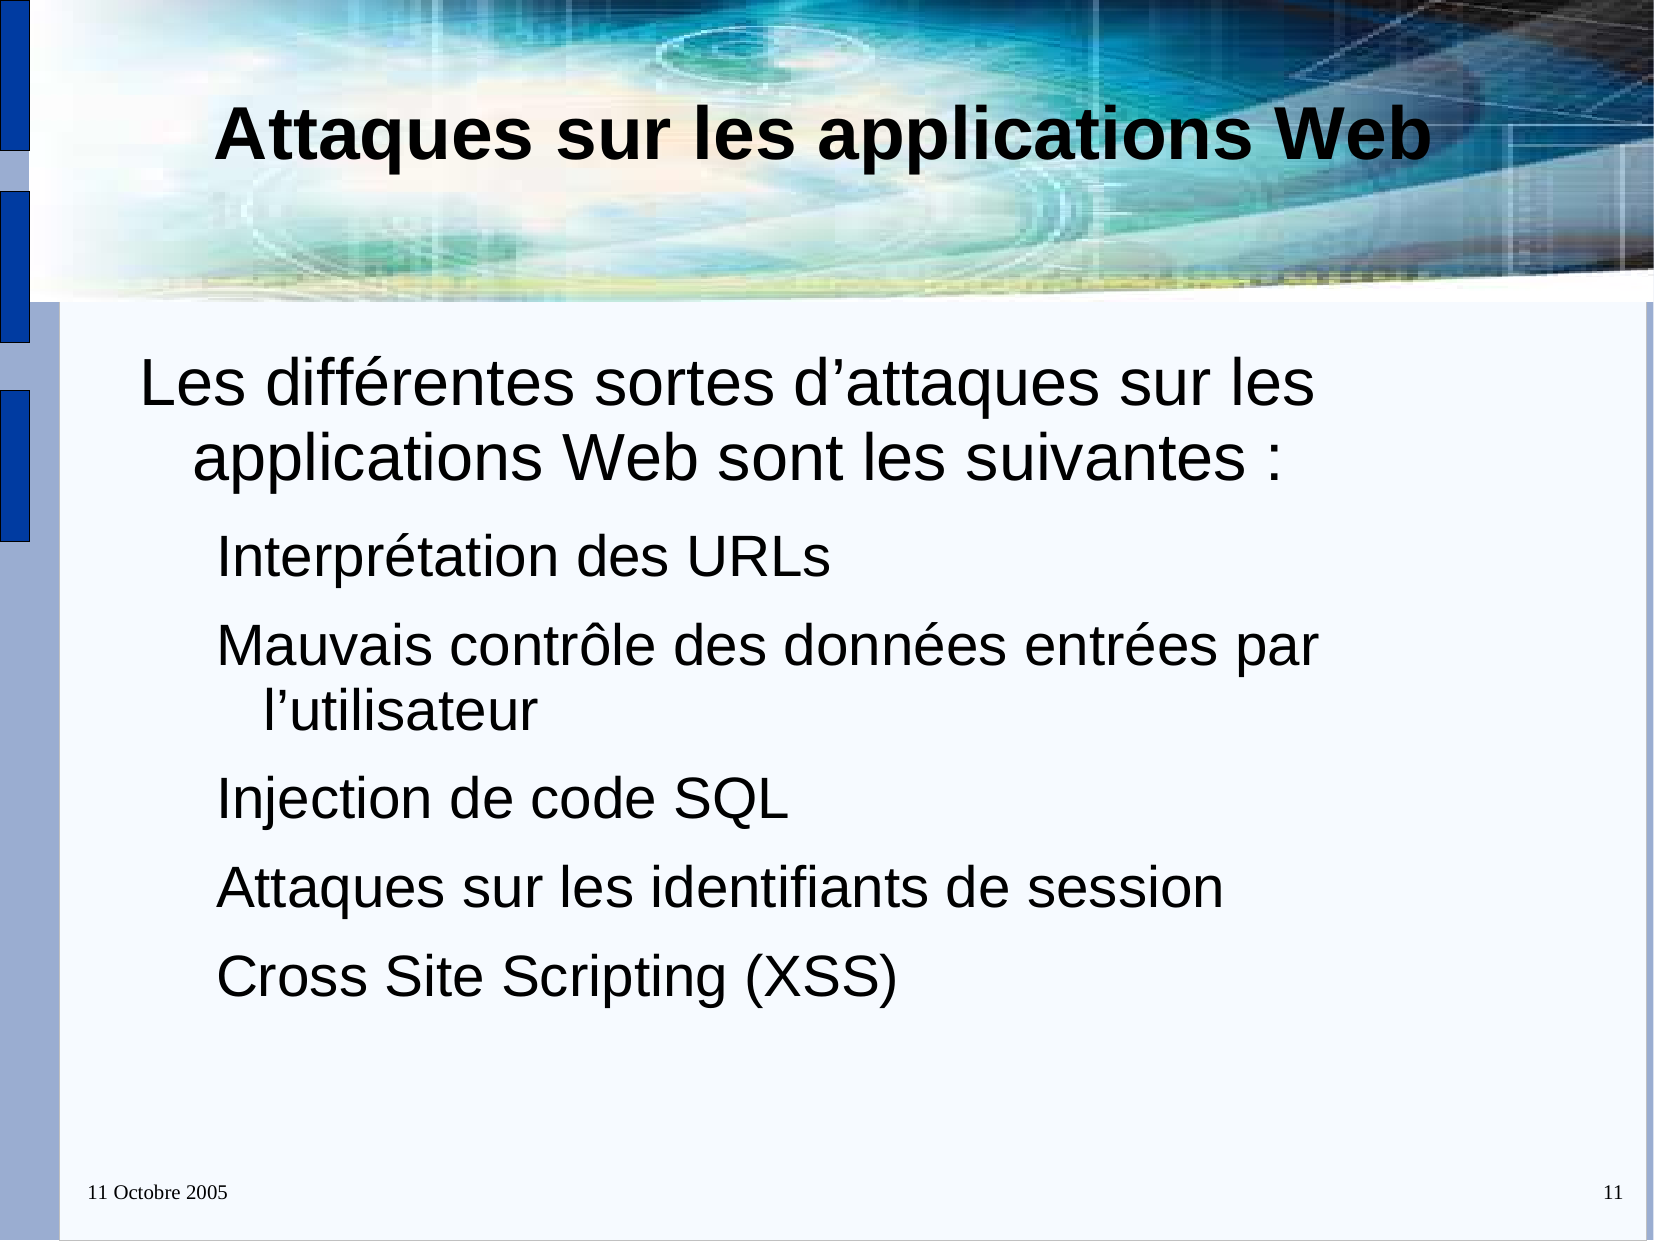

# Attaques sur les applications Web
Les différentes sortes d’attaques sur les applications Web sont les suivantes :
Interprétation des URLs
Mauvais contrôle des données entrées par l’utilisateur
Injection de code SQL
Attaques sur les identifiants de session
Cross Site Scripting (XSS)